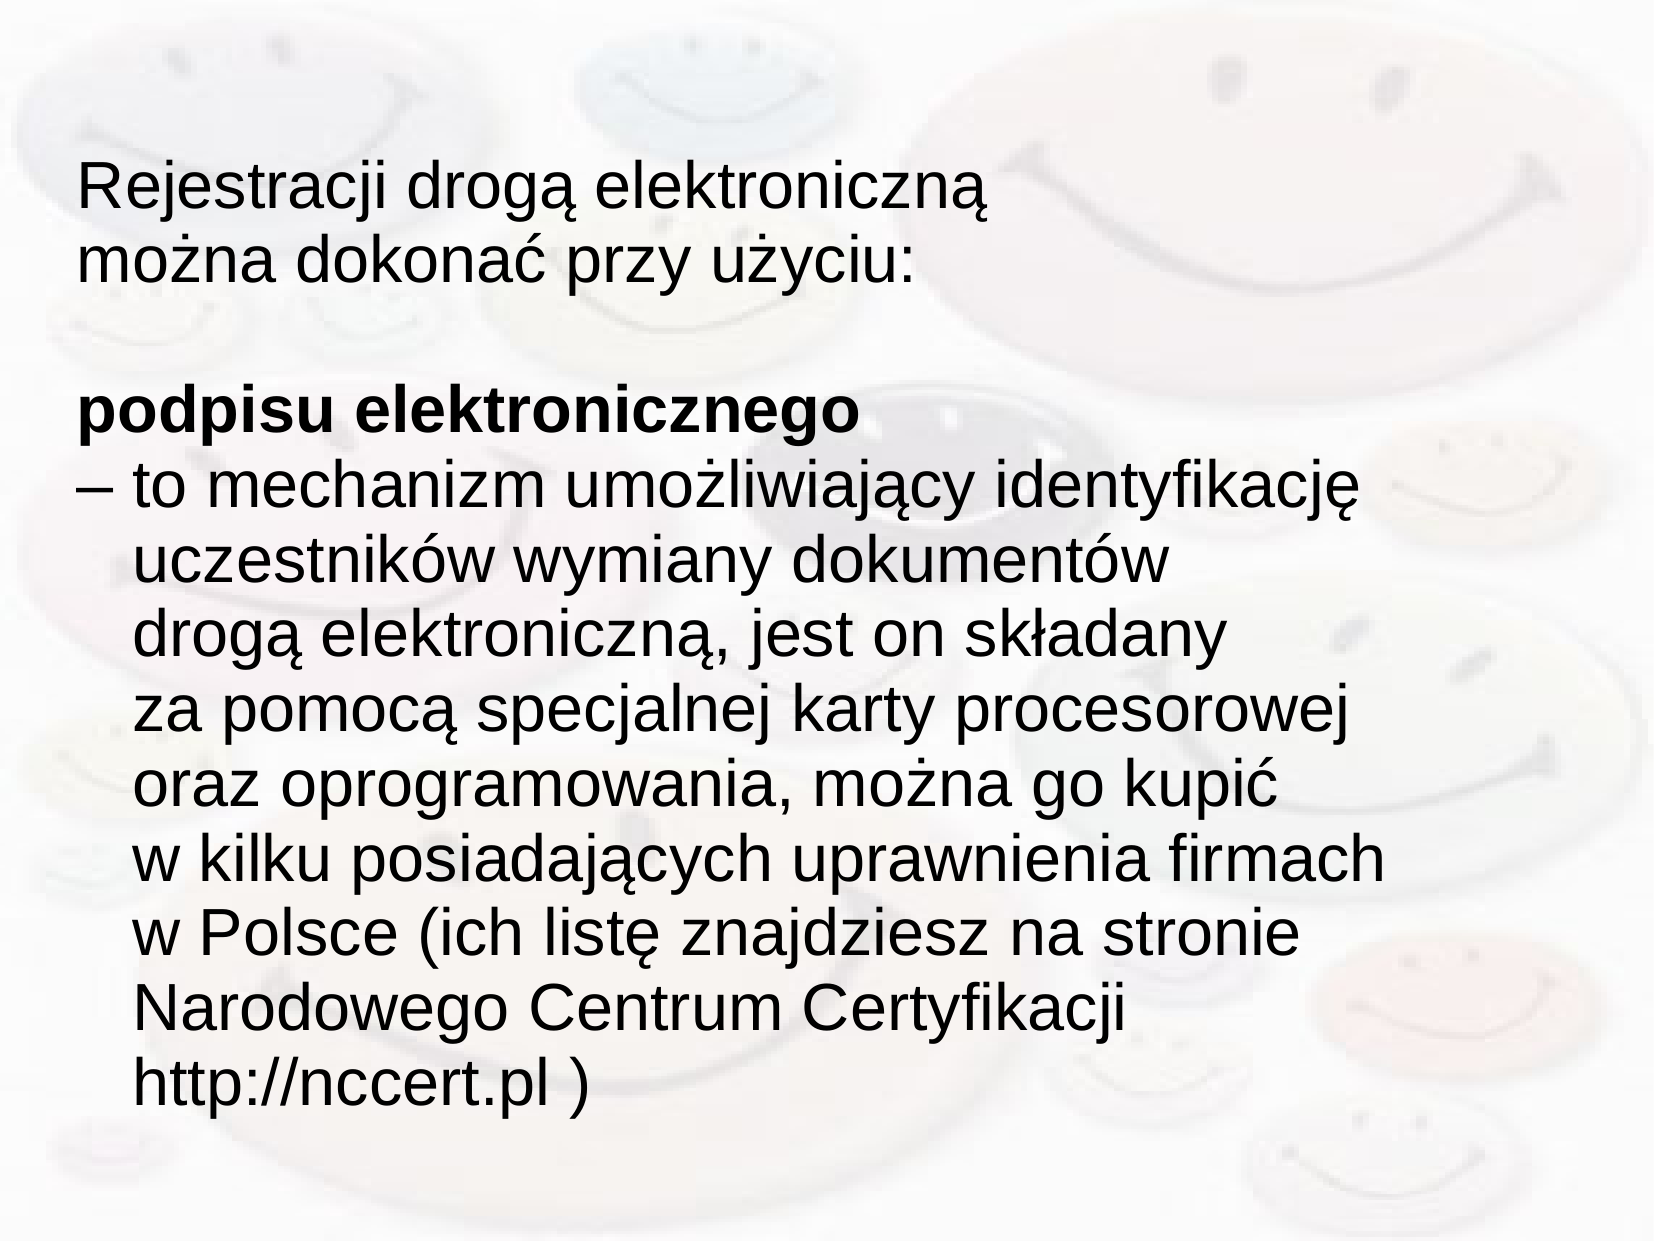

# Rejestracji drogą elektroniczną
można dokonać przy użyciu:
podpisu elektronicznego
– to mechanizm umożliwiający identyfikację
 uczestników wymiany dokumentów
 drogą elektroniczną, jest on składany
 za pomocą specjalnej karty procesorowej
 oraz oprogramowania, można go kupić
 w kilku posiadających uprawnienia firmach
 w Polsce (ich listę znajdziesz na stronie
 Narodowego Centrum Certyfikacji
 http://nccert.pl )